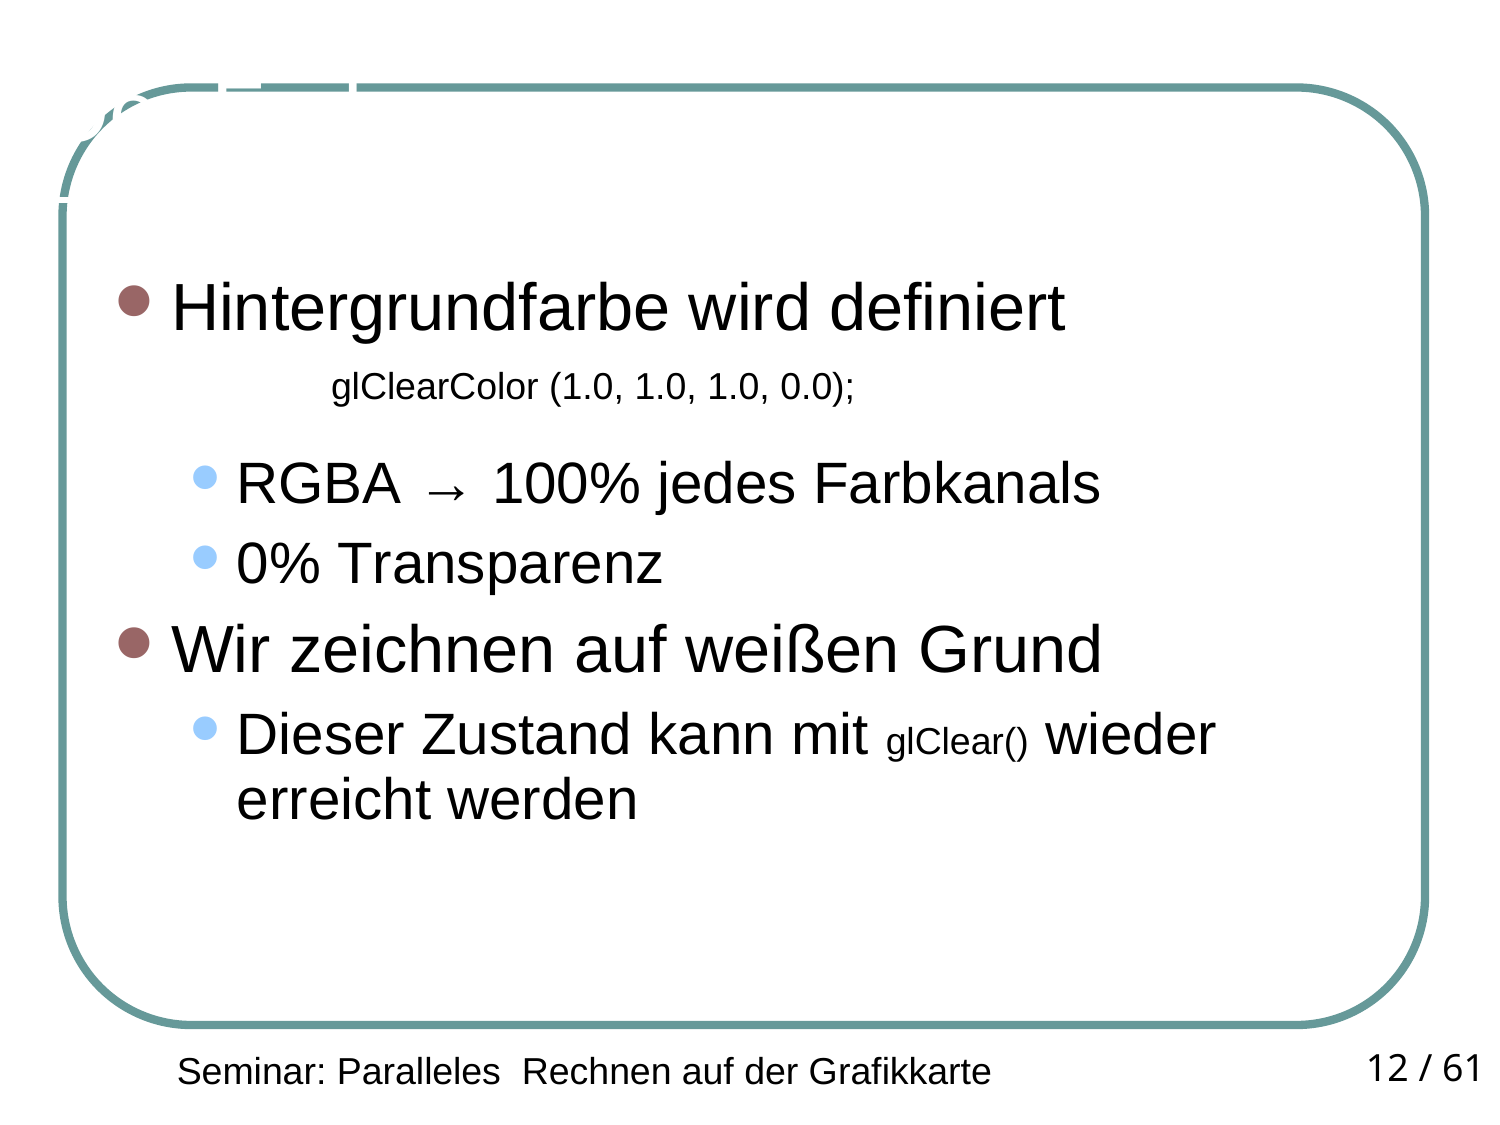

# Der Farbraum
Hintergrundfarbe wird definiert
RGBA → 100% jedes Farbkanals
0% Transparenz
Wir zeichnen auf weißen Grund
Dieser Zustand kann mit glClear() wieder erreicht werden
 glClearColor (1.0, 1.0, 1.0, 0.0);
Seminar: Paralleles Rechnen auf der Grafikkarte
12